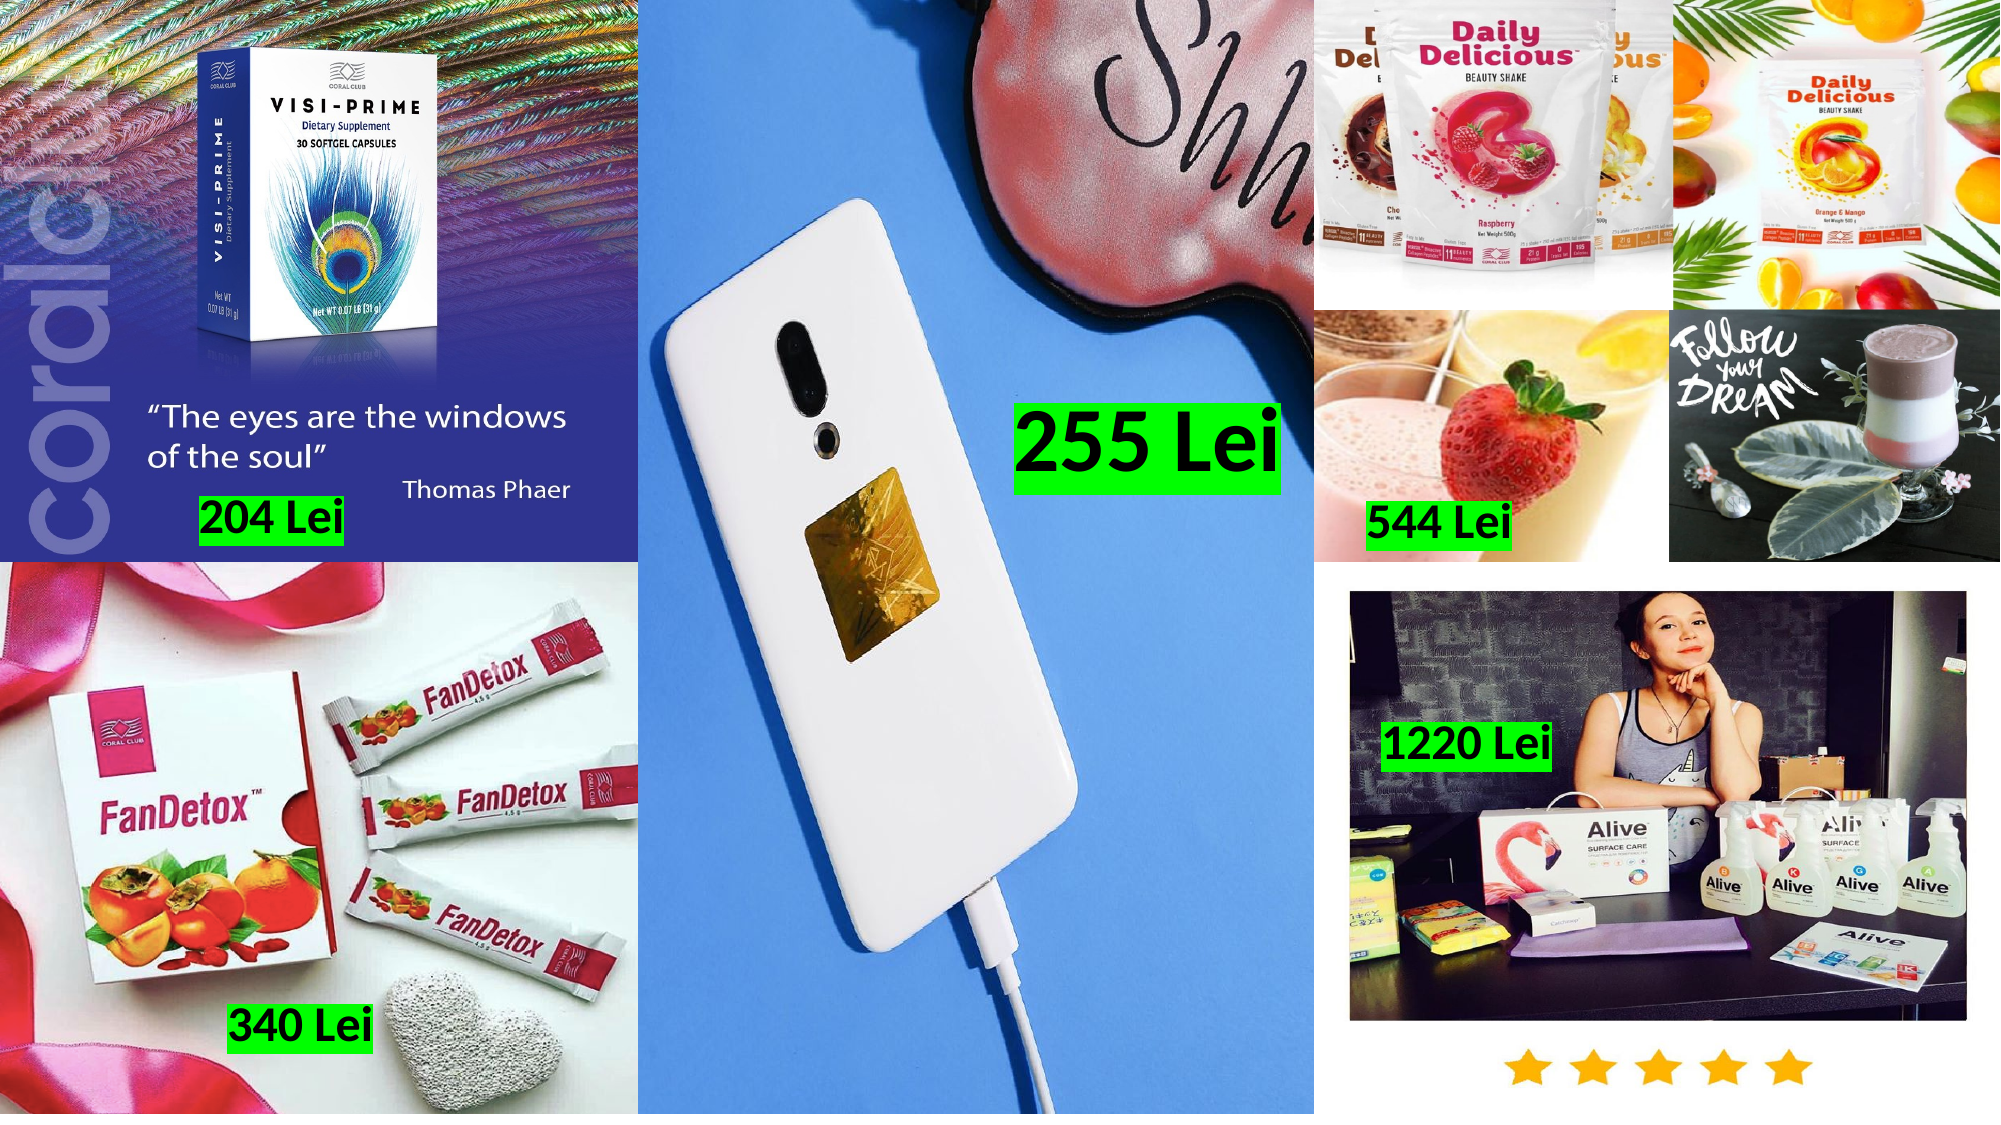

255 Lei
204 Lei
544 Lei
1220 Lei
340 Lei